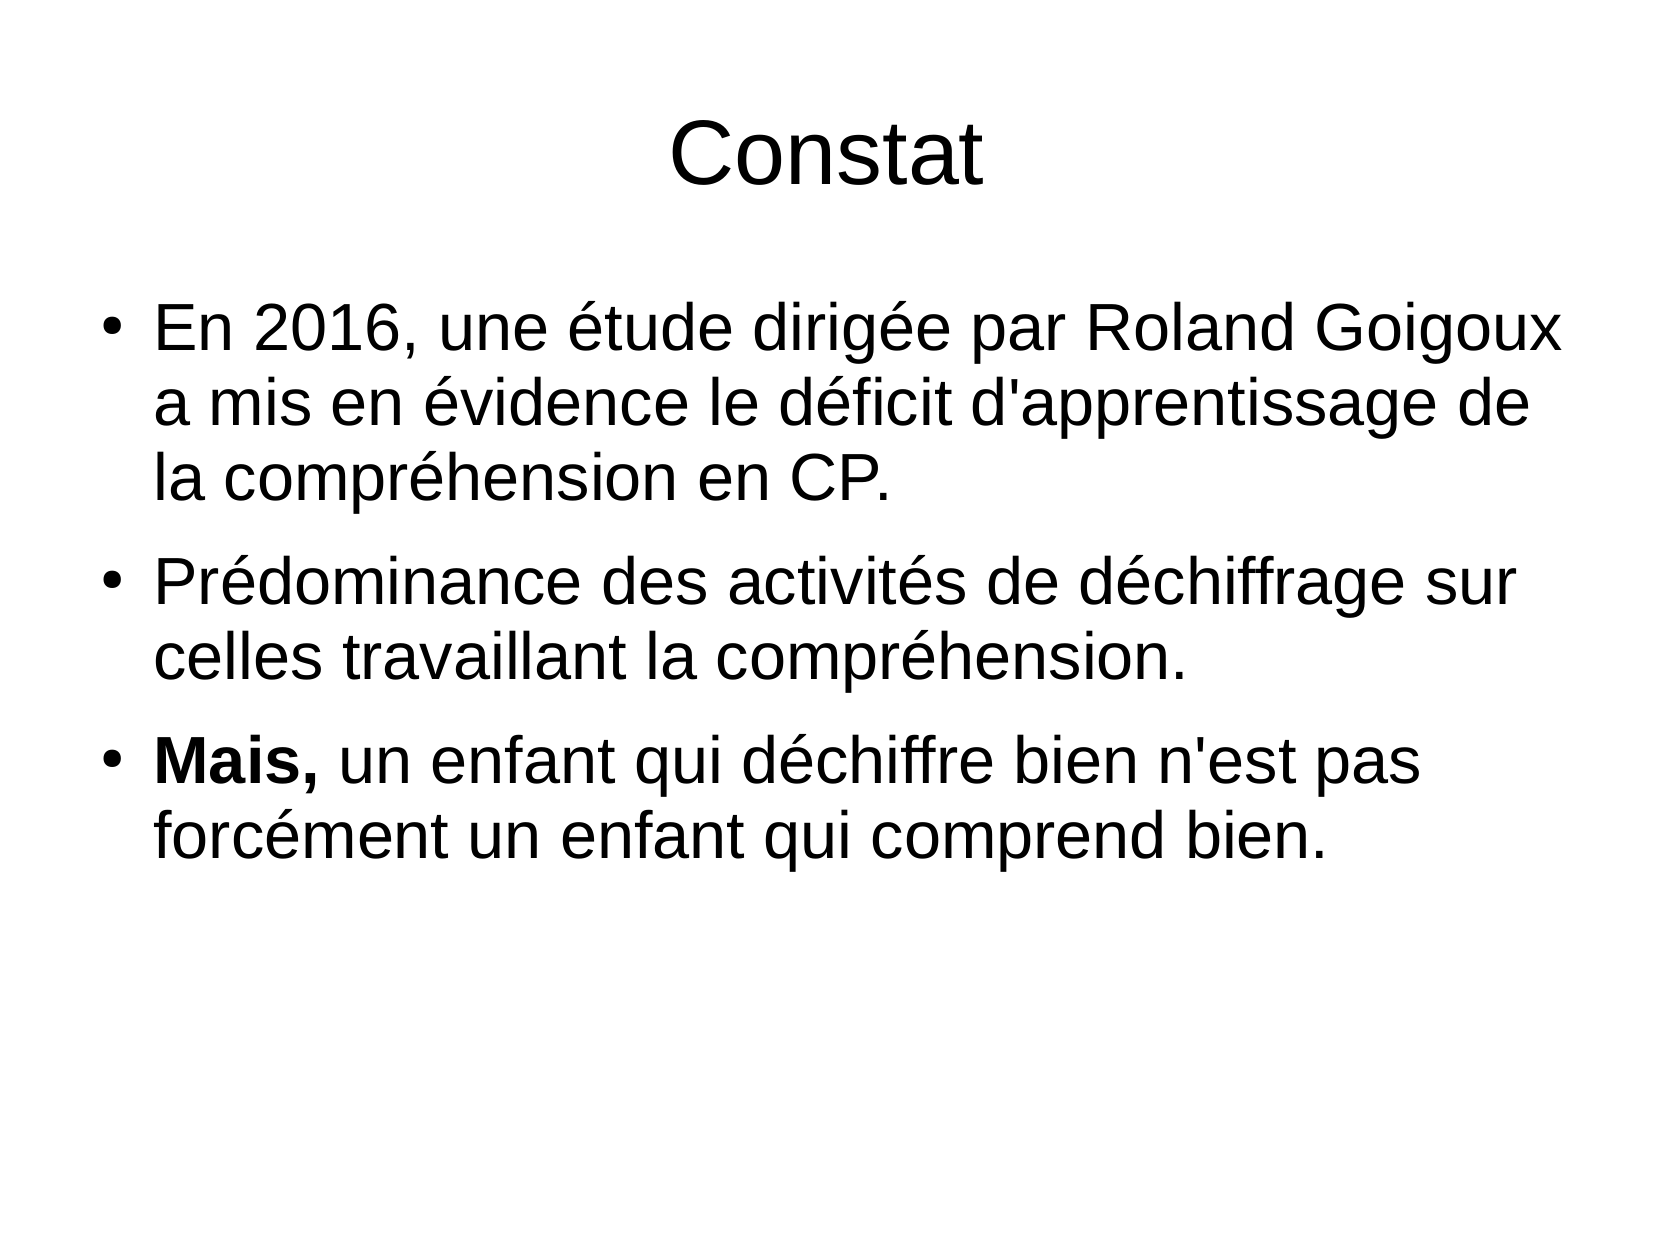

# Constat
En 2016, une étude dirigée par Roland Goigoux a mis en évidence le déficit d'apprentissage de la compréhension en CP.
Prédominance des activités de déchiffrage sur celles travaillant la compréhension.
Mais, un enfant qui déchiffre bien n'est pas forcément un enfant qui comprend bien.